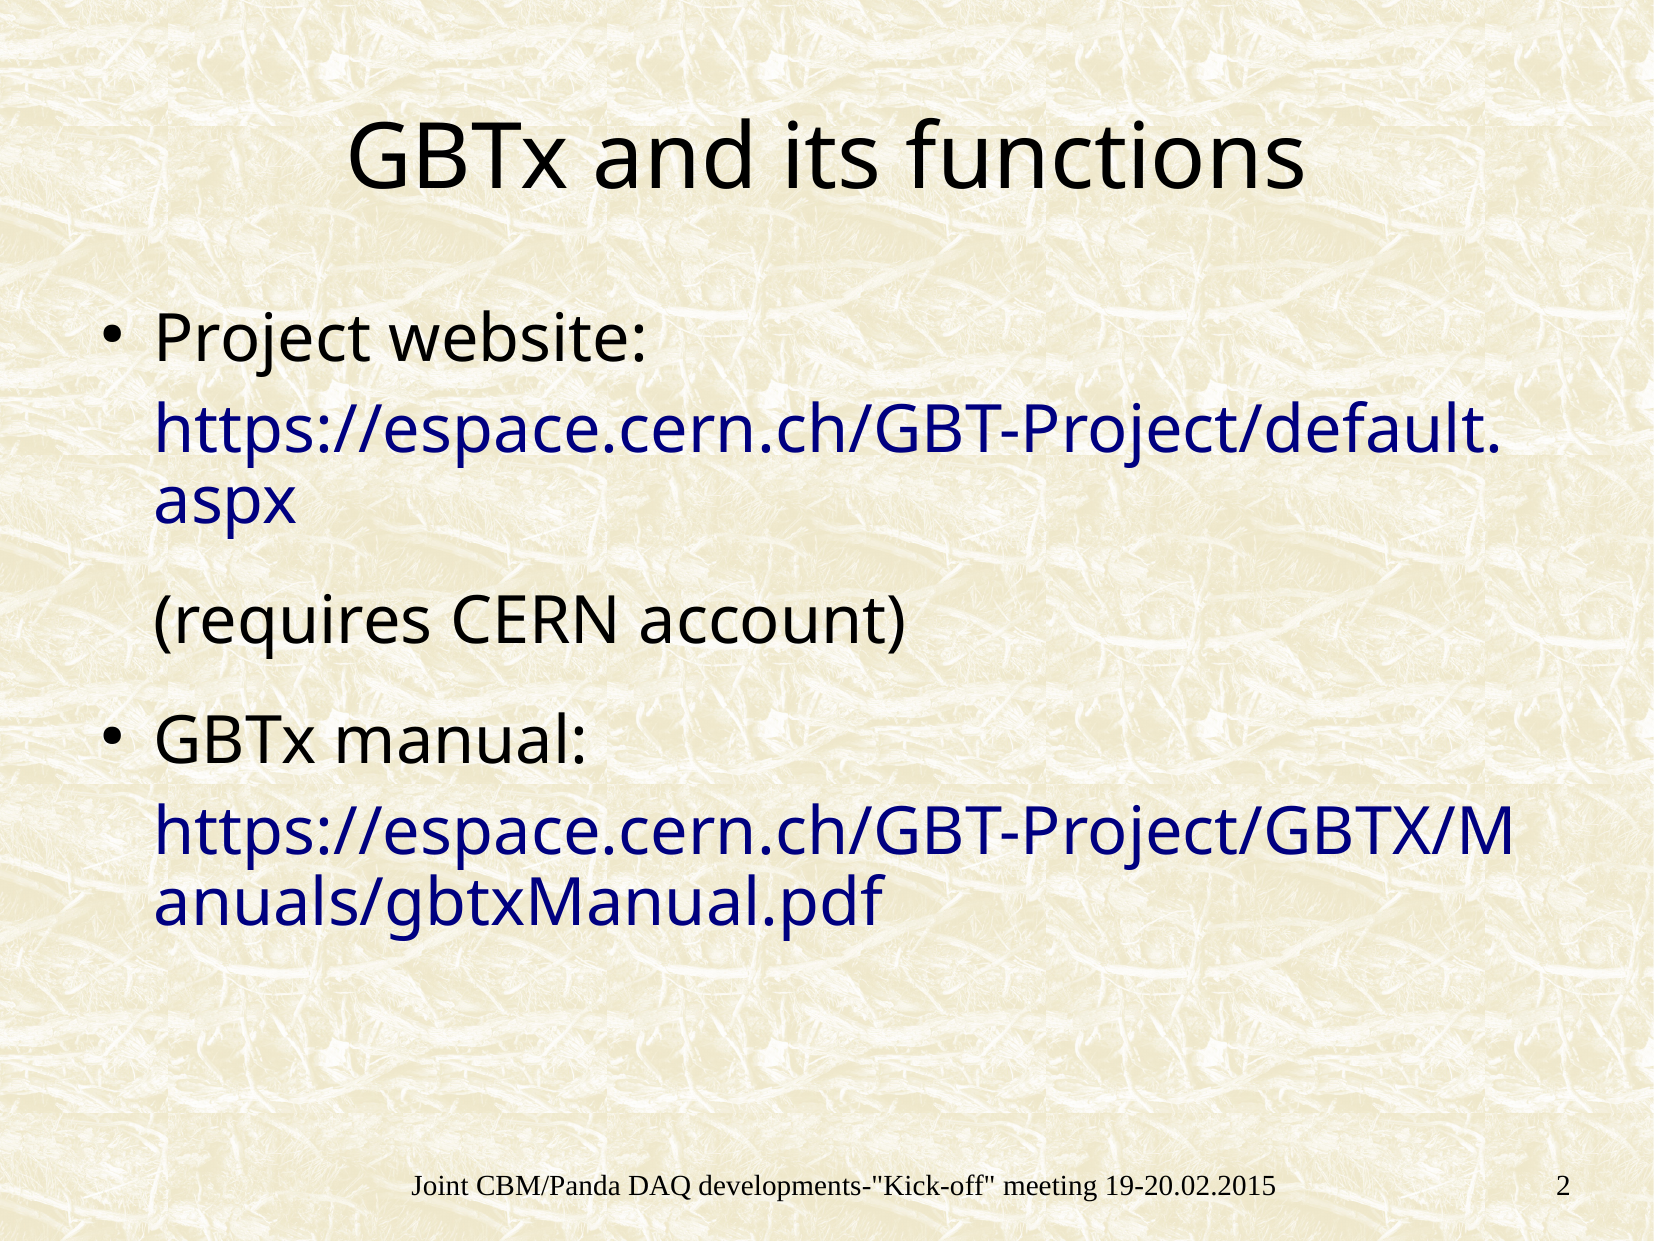

# GBTx and its functions
Project website: https://espace.cern.ch/GBT-Project/default.aspx
(requires CERN account)
GBTx manual: https://espace.cern.ch/GBT-Project/GBTX/Manuals/gbtxManual.pdf
Joint CBM/Panda DAQ developments-"Kick-off" meeting 19-20.02.2015
2